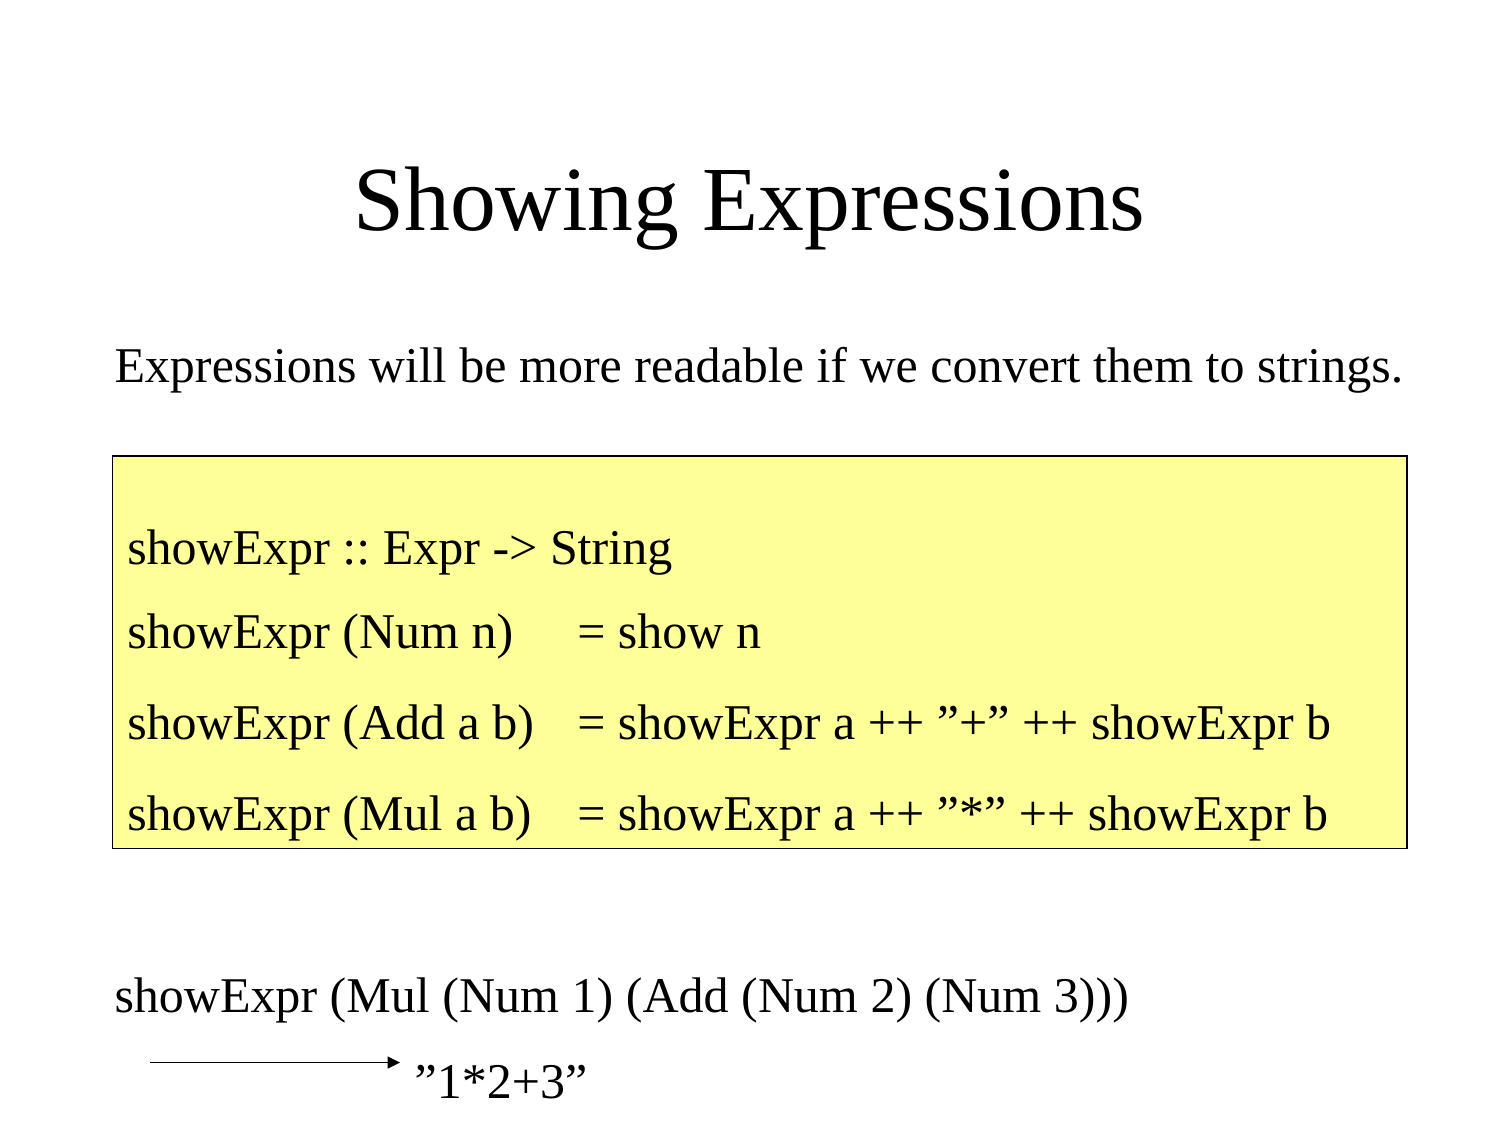

# Showing Expressions
Expressions will be more readable if we convert them to strings.
showExpr (Mul (Num 1) (Add (Num 2) (Num 3)))
		”1*2+3”
showExpr :: Expr -> String
showExpr (Num n)	= show n
showExpr (Add a b)	= showExpr a ++ ”+” ++ showExpr b
showExpr (Mul a b)	= showExpr a ++ ”*” ++ showExpr b